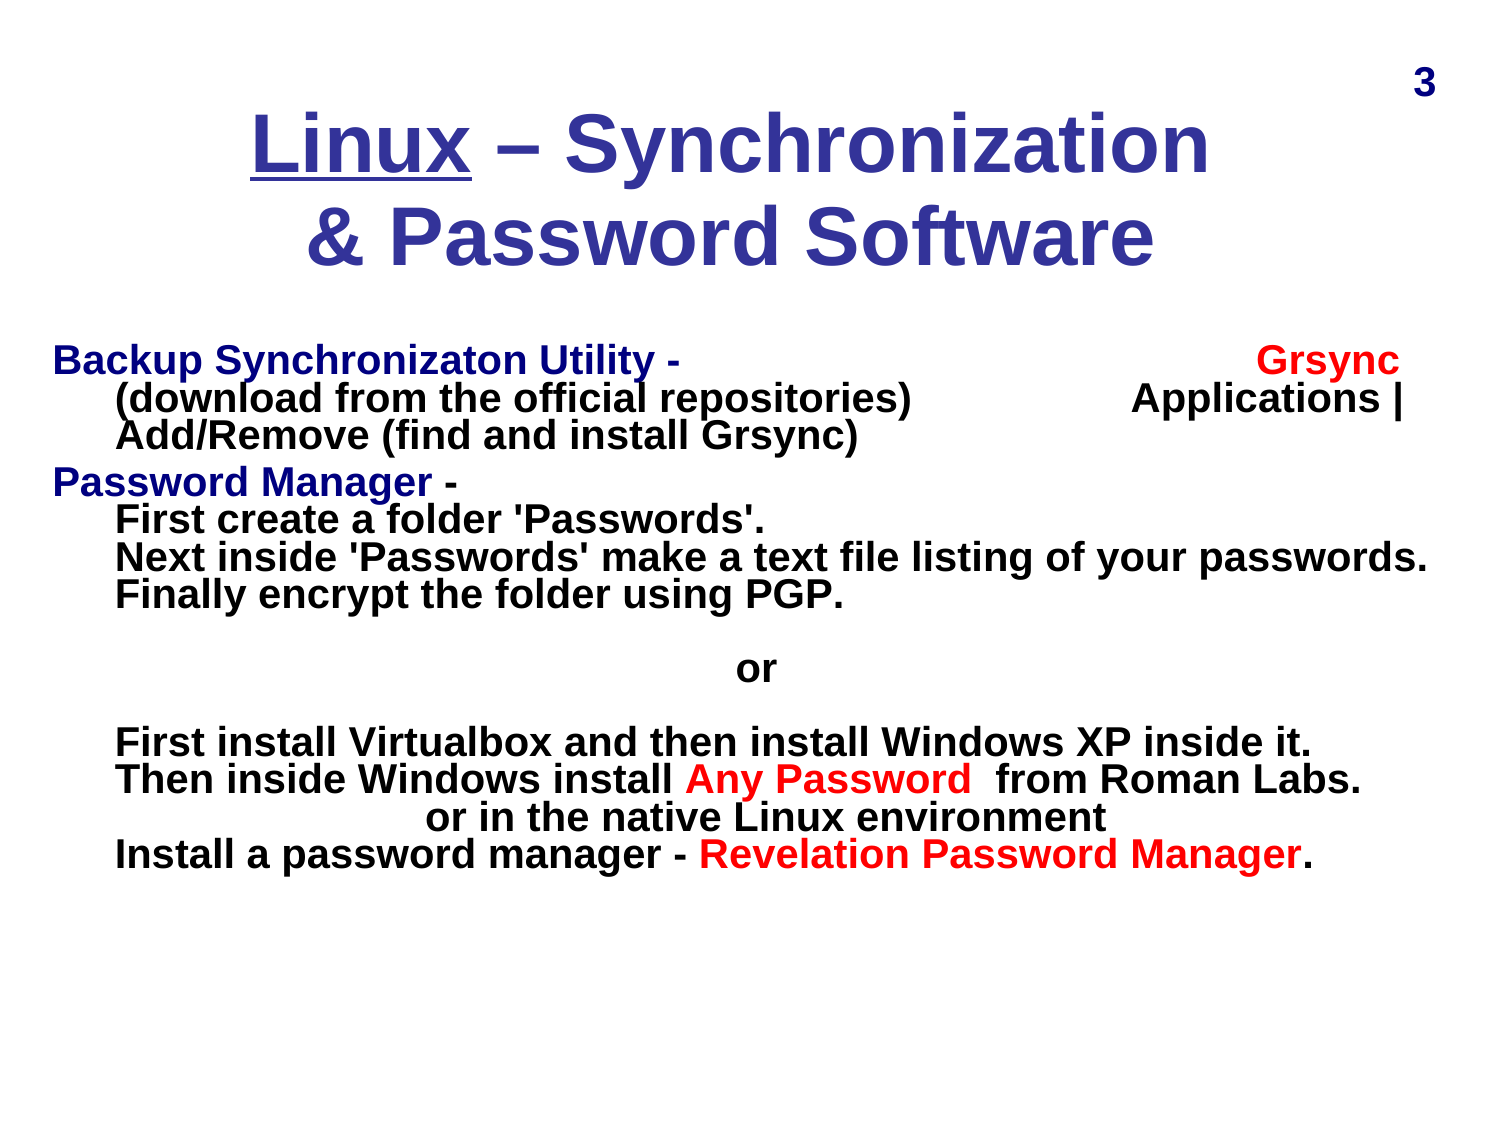

3
# Linux – Synchronization & Password Software
Backup Synchronizaton Utility - Grsync (download from the official repositories) Applications | Add/Remove (find and install Grsync)
Password Manager - First create a folder 'Passwords'. Next inside 'Passwords' make a text file listing of your passwords. Finally encrypt the folder using PGP. or First install Virtualbox and then install Windows XP inside it. Then inside Windows install Any Password from Roman Labs. or in the native Linux environment Install a password manager - Revelation Password Manager.